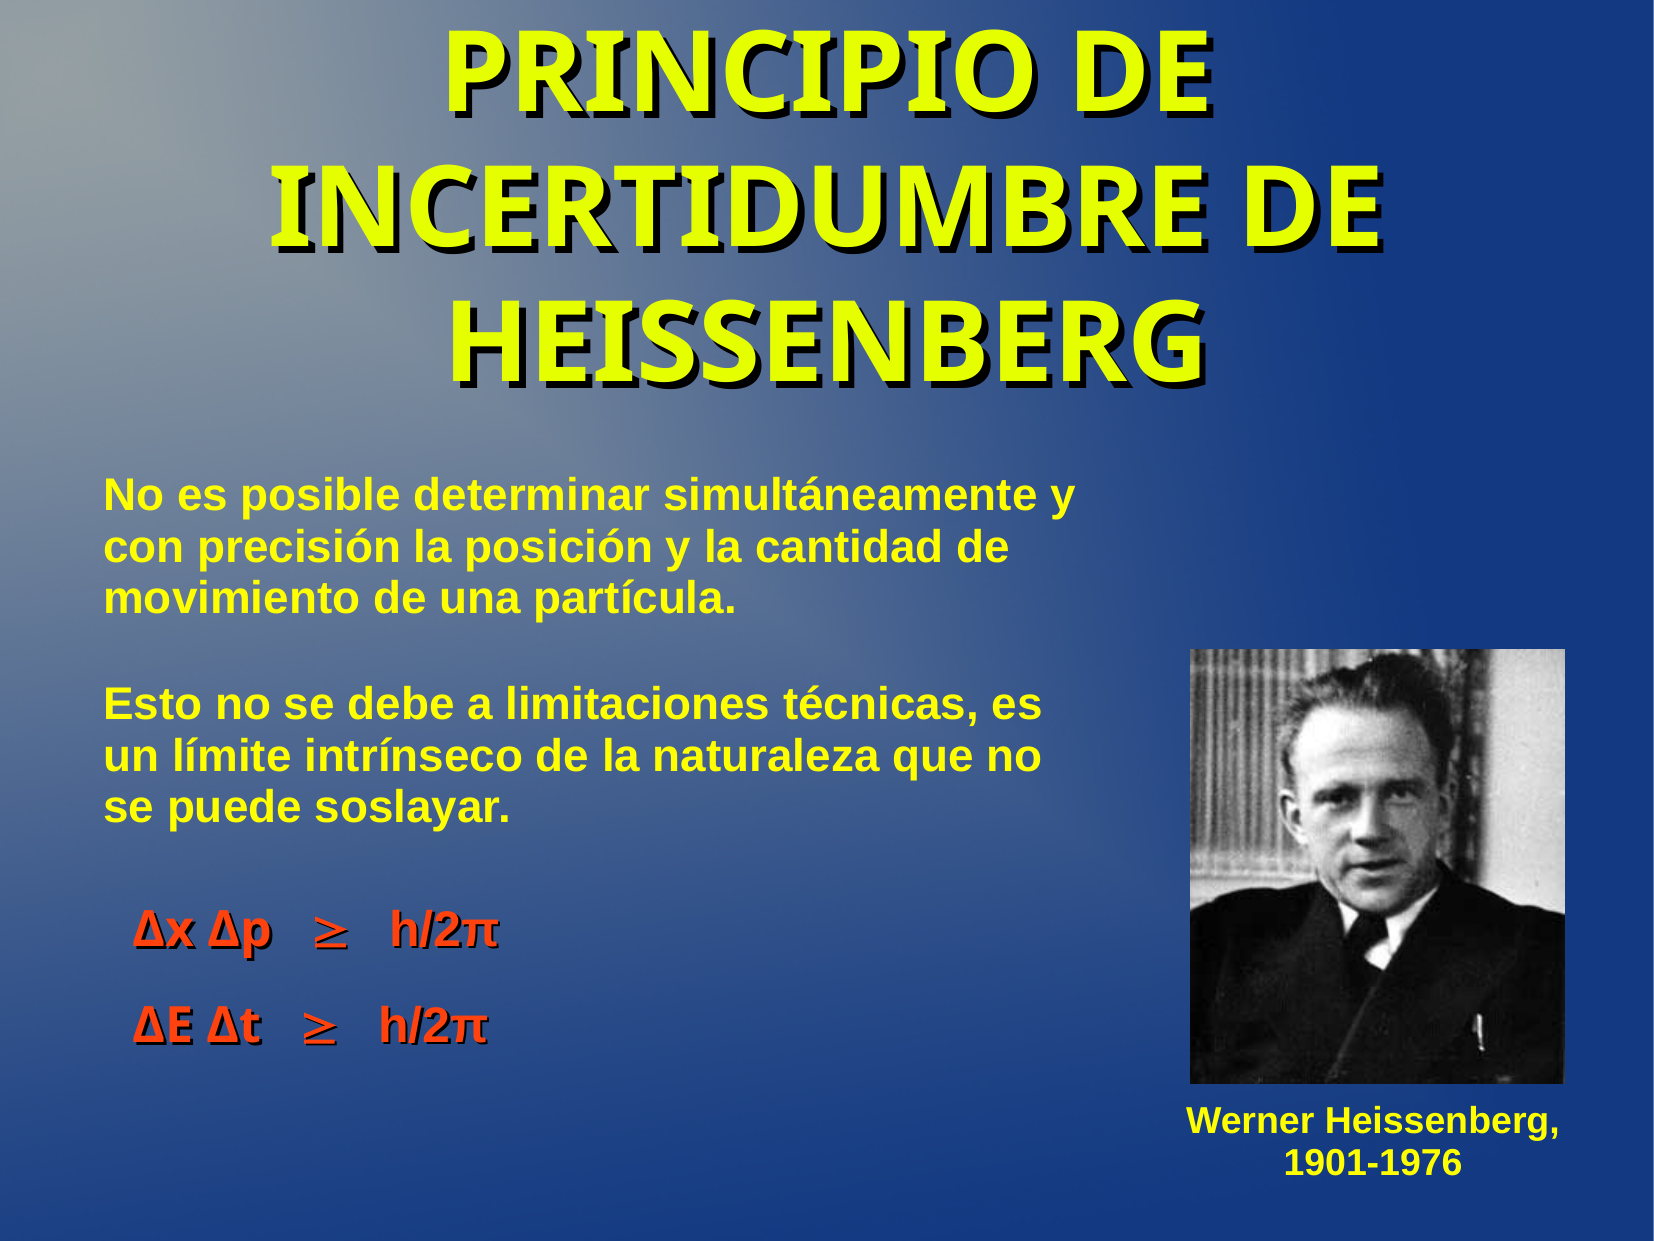

# PRINCIPIO DE INCERTIDUMBRE DE HEISSENBERG
No es posible determinar simultáneamente y con precisión la posición y la cantidad de movimiento de una partícula.
Esto no se debe a limitaciones técnicas, es un límite intrínseco de la naturaleza que no se puede soslayar.
Δx Δp  h/2π
ΔE Δt  h/2π
Werner Heissenberg, 1901-1976